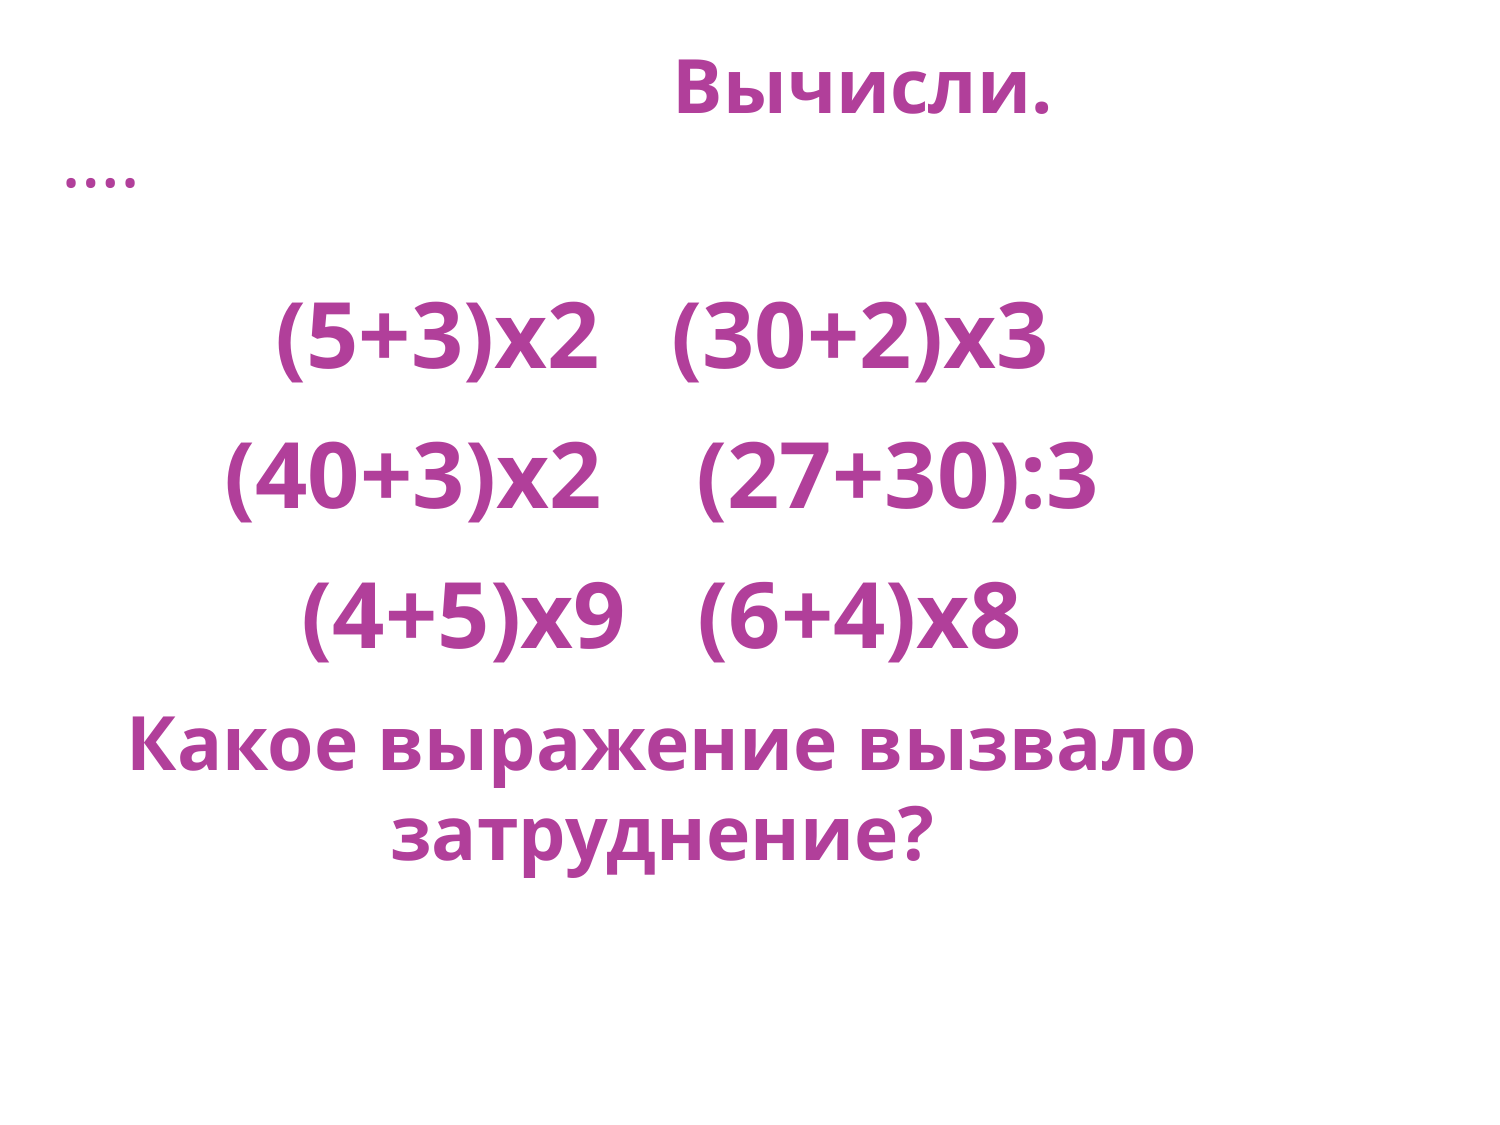

Вычисли.
(5+3)х2 (30+2)х3
(40+3)х2 (27+30):3
(4+5)х9 (6+4)х8
Какое выражение вызвало затруднение?
# ….